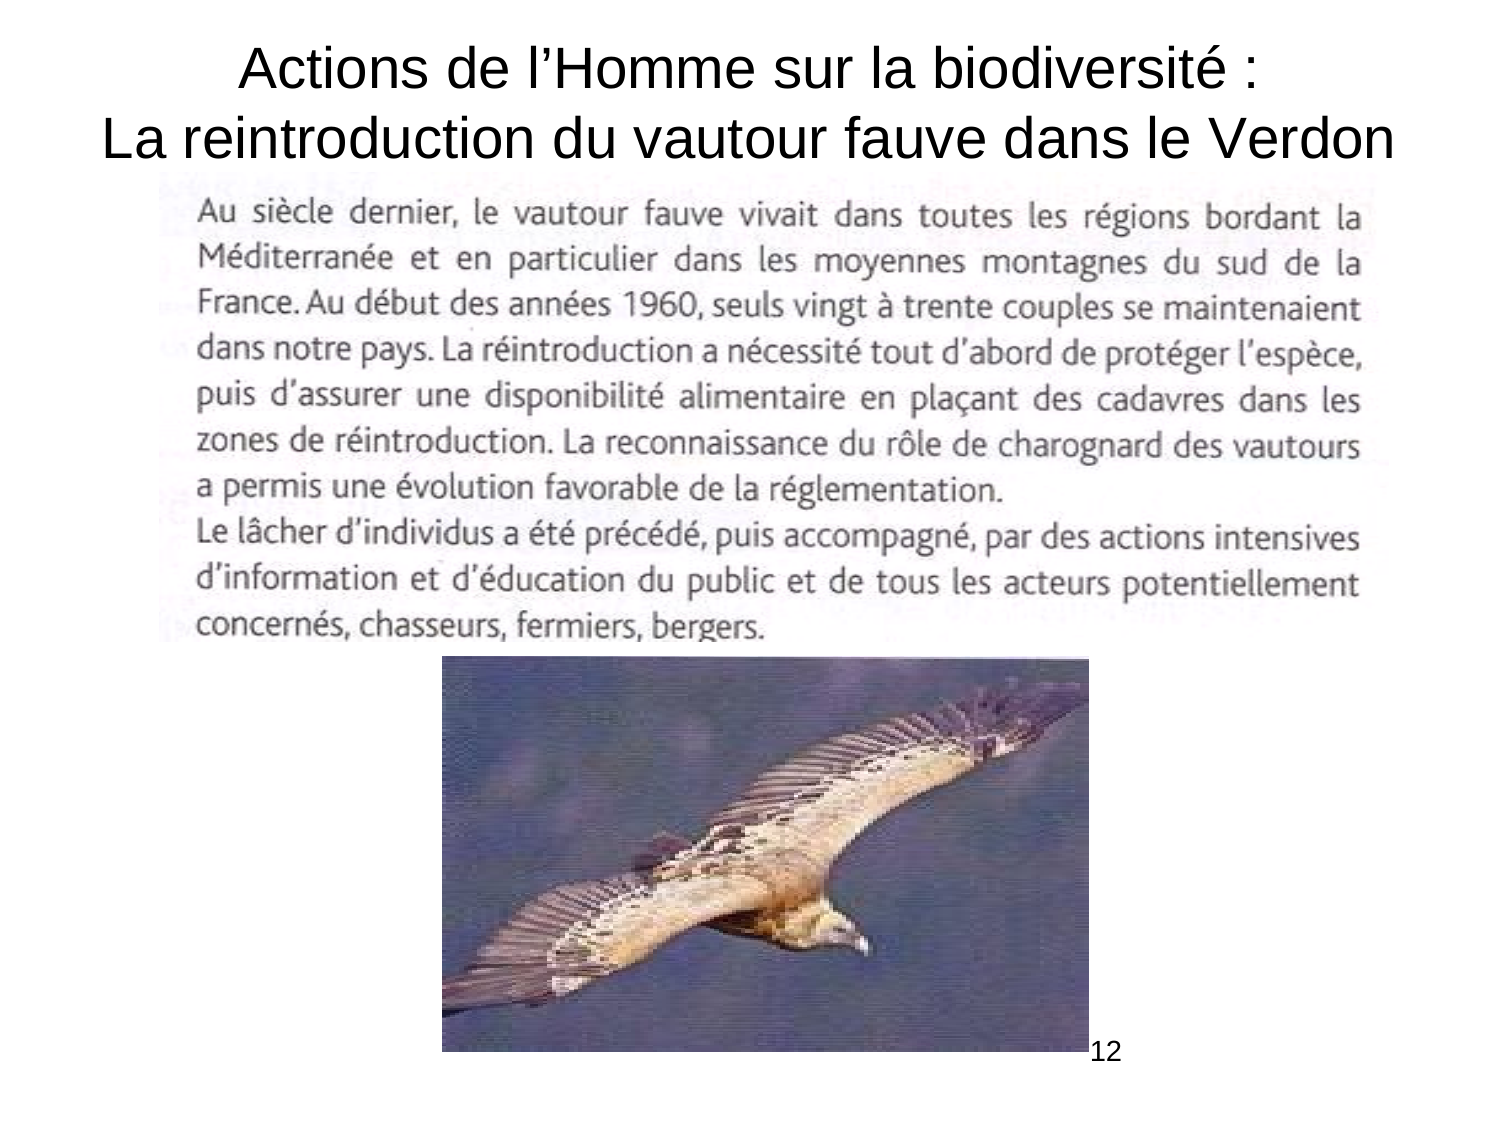

# Actions de l’Homme sur la biodiversité : La reintroduction du vautour fauve dans le Verdon